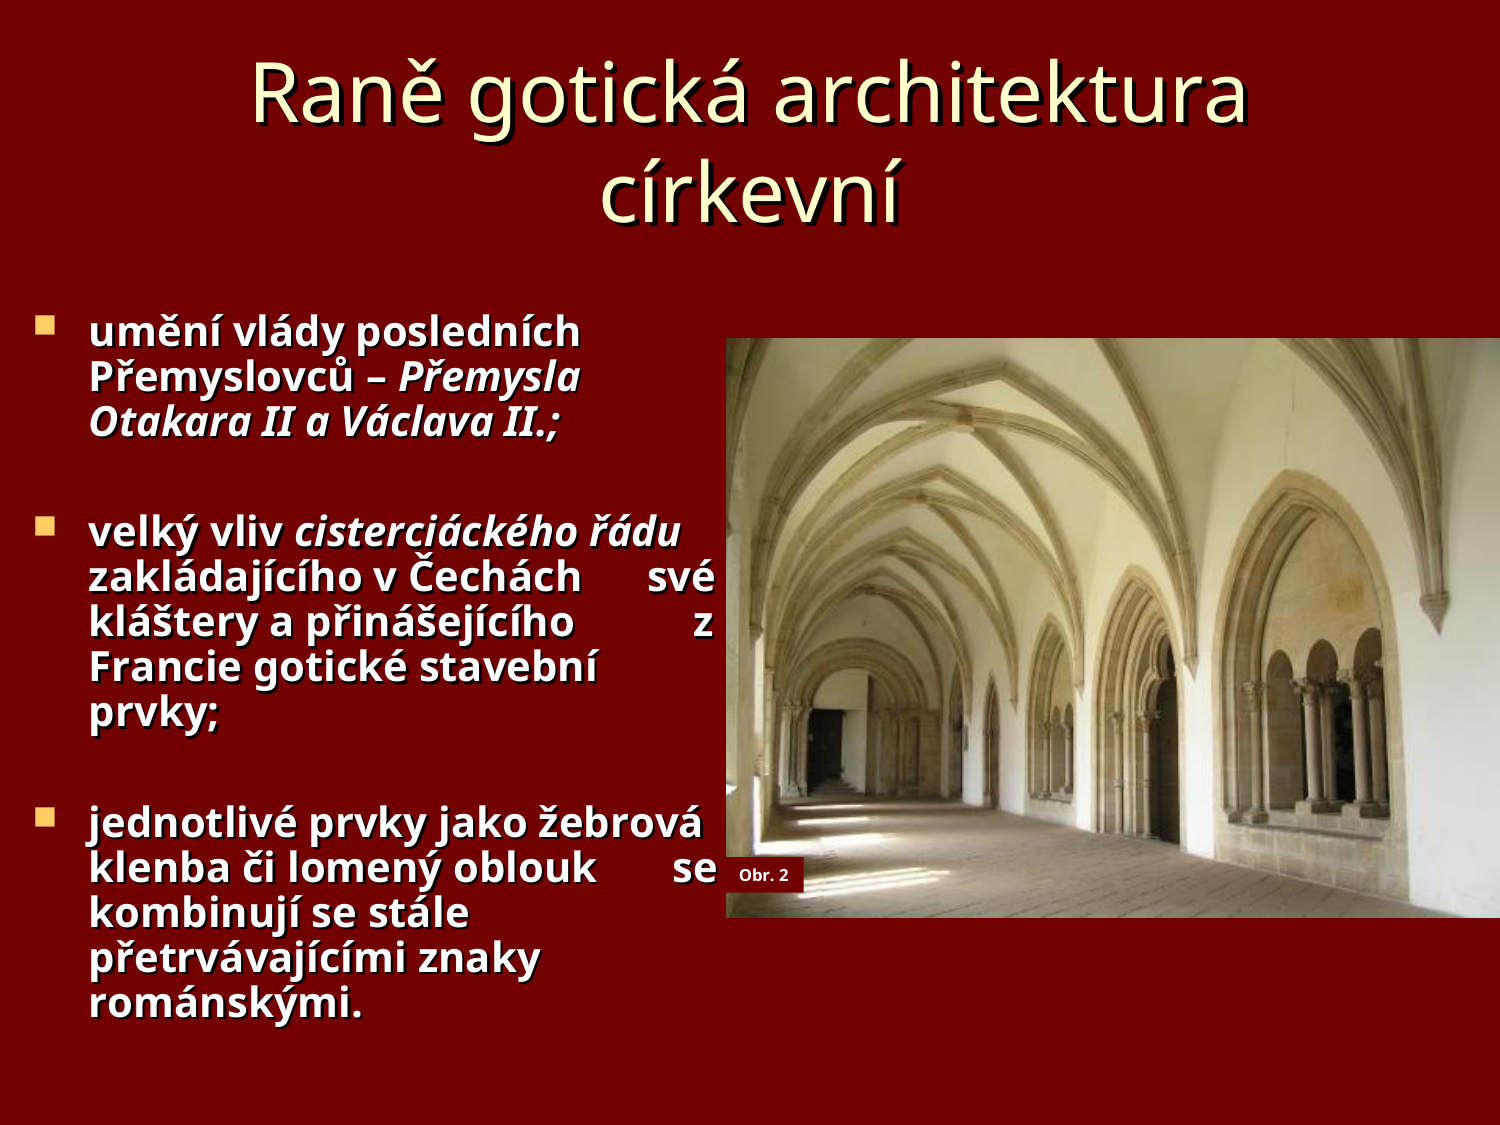

# Raně gotická architektura církevní
umění vlády posledních Přemyslovců – Přemysla Otakara II a Václava II.;
velký vliv cisterciáckého řádu zakládajícího v Čechách své kláštery a přinášejícího z Francie gotické stavební prvky;
jednotlivé prvky jako žebrová klenba či lomený oblouk se kombinují se stále přetrvávajícími znaky románskými.
Obr. 2